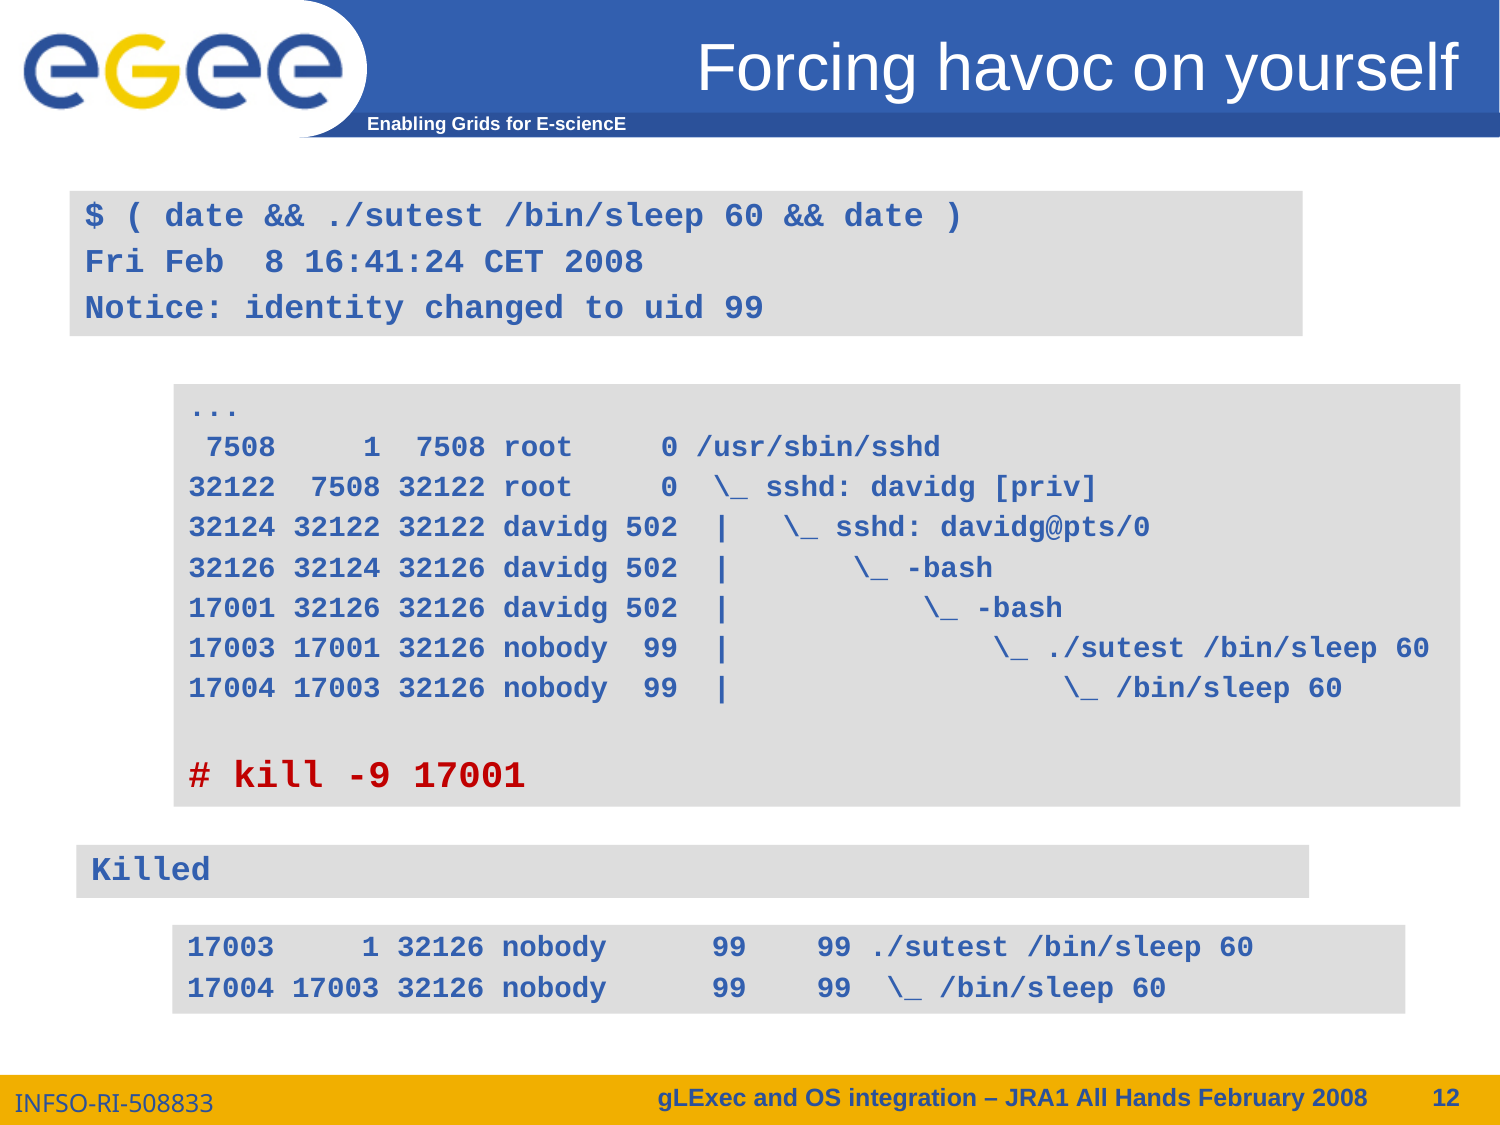

# Forcing havoc on yourself
$ ( date && ./sutest /bin/sleep 60 && date )
Fri Feb 8 16:41:24 CET 2008
Notice: identity changed to uid 99
...
 7508 1 7508 root 0 /usr/sbin/sshd
32122 7508 32122 root 0 \_ sshd: davidg [priv]
32124 32122 32122 davidg 502 | \_ sshd: davidg@pts/0
32126 32124 32126 davidg 502 | \_ -bash
17001 32126 32126 davidg 502 | \_ -bash
17003 17001 32126 nobody 99 | \_ ./sutest /bin/sleep 60
17004 17003 32126 nobody 99 | \_ /bin/sleep 60
# kill -9 17001
Killed
17003 1 32126 nobody 99 99 ./sutest /bin/sleep 60
17004 17003 32126 nobody 99 99 \_ /bin/sleep 60
gLExec and OS integration – JRA1 All Hands February 2008